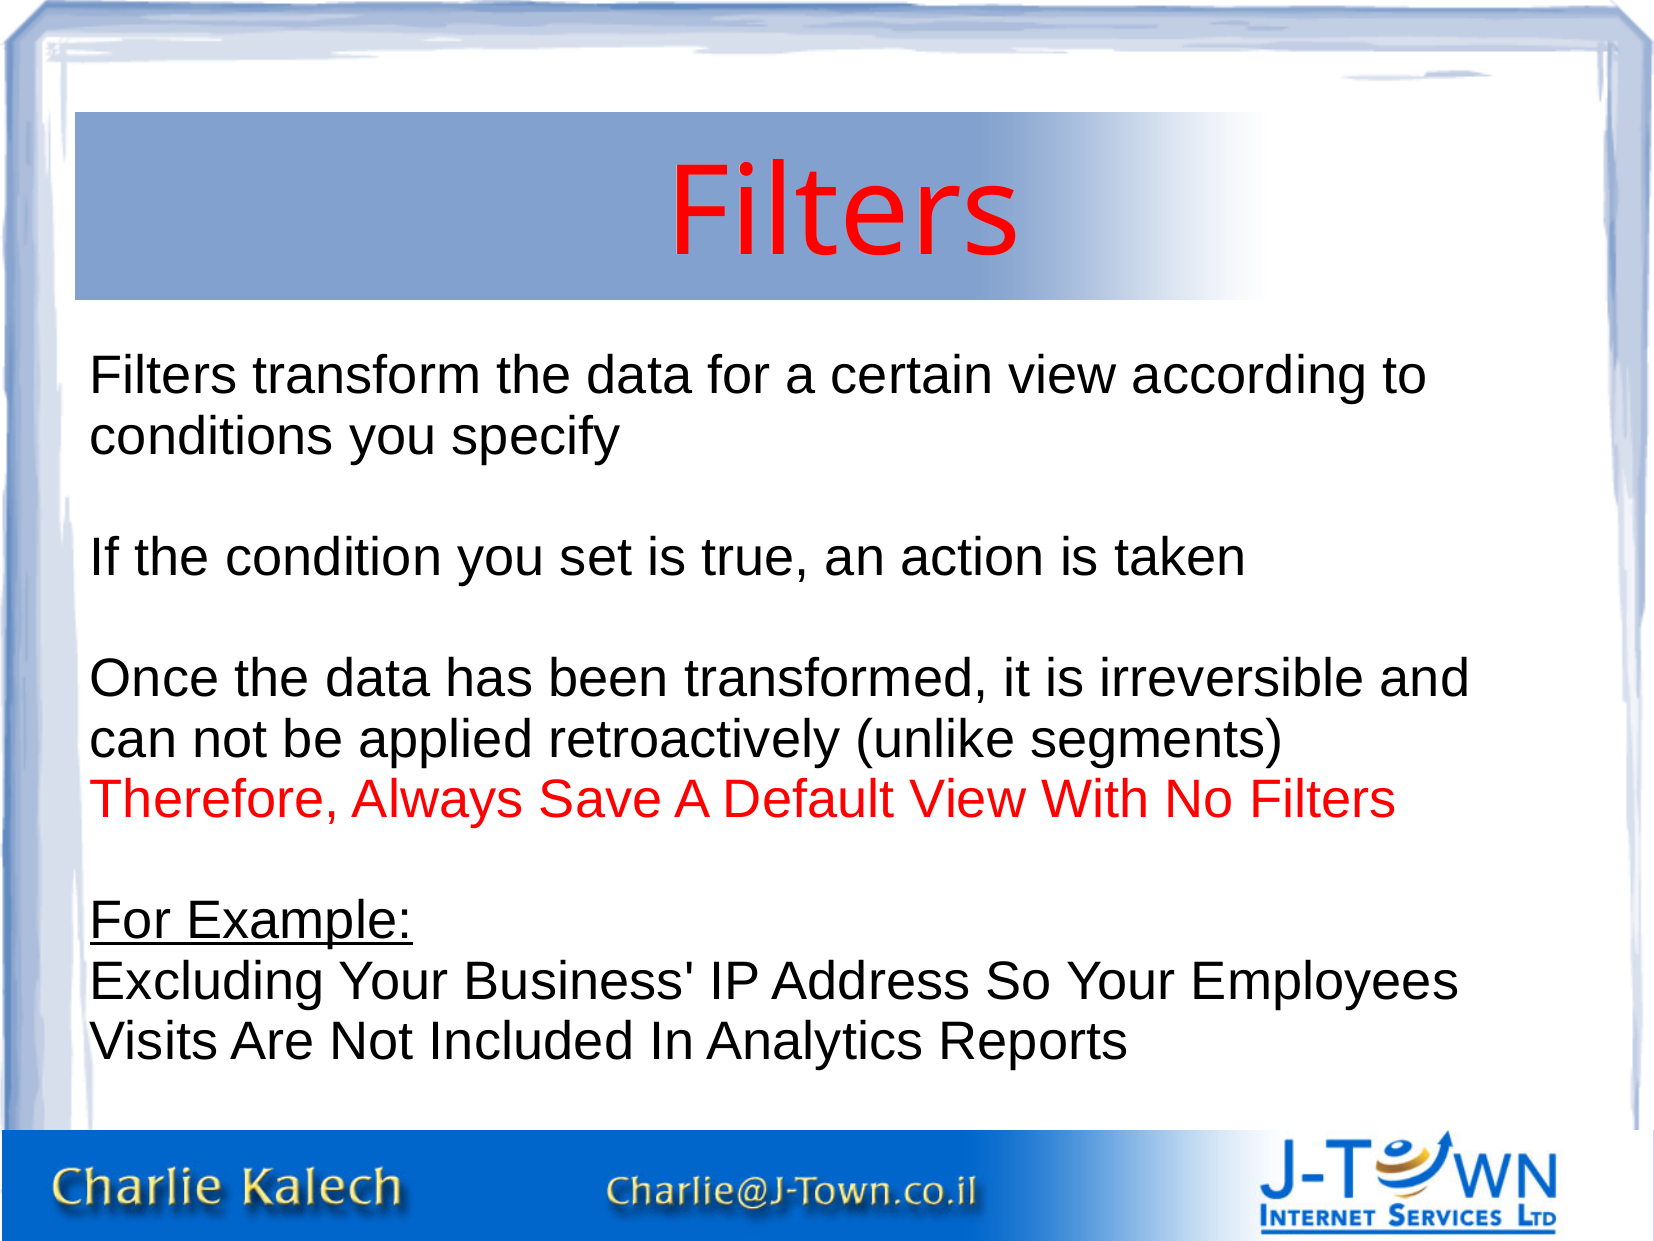

Filters
Filters transform the data for a certain view according to conditions you specify
If the condition you set is true, an action is taken
Once the data has been transformed, it is irreversible and can not be applied retroactively (unlike segments)
Therefore, Always Save A Default View With No Filters
For Example:
Excluding Your Business' IP Address So Your Employees Visits Are Not Included In Analytics Reports